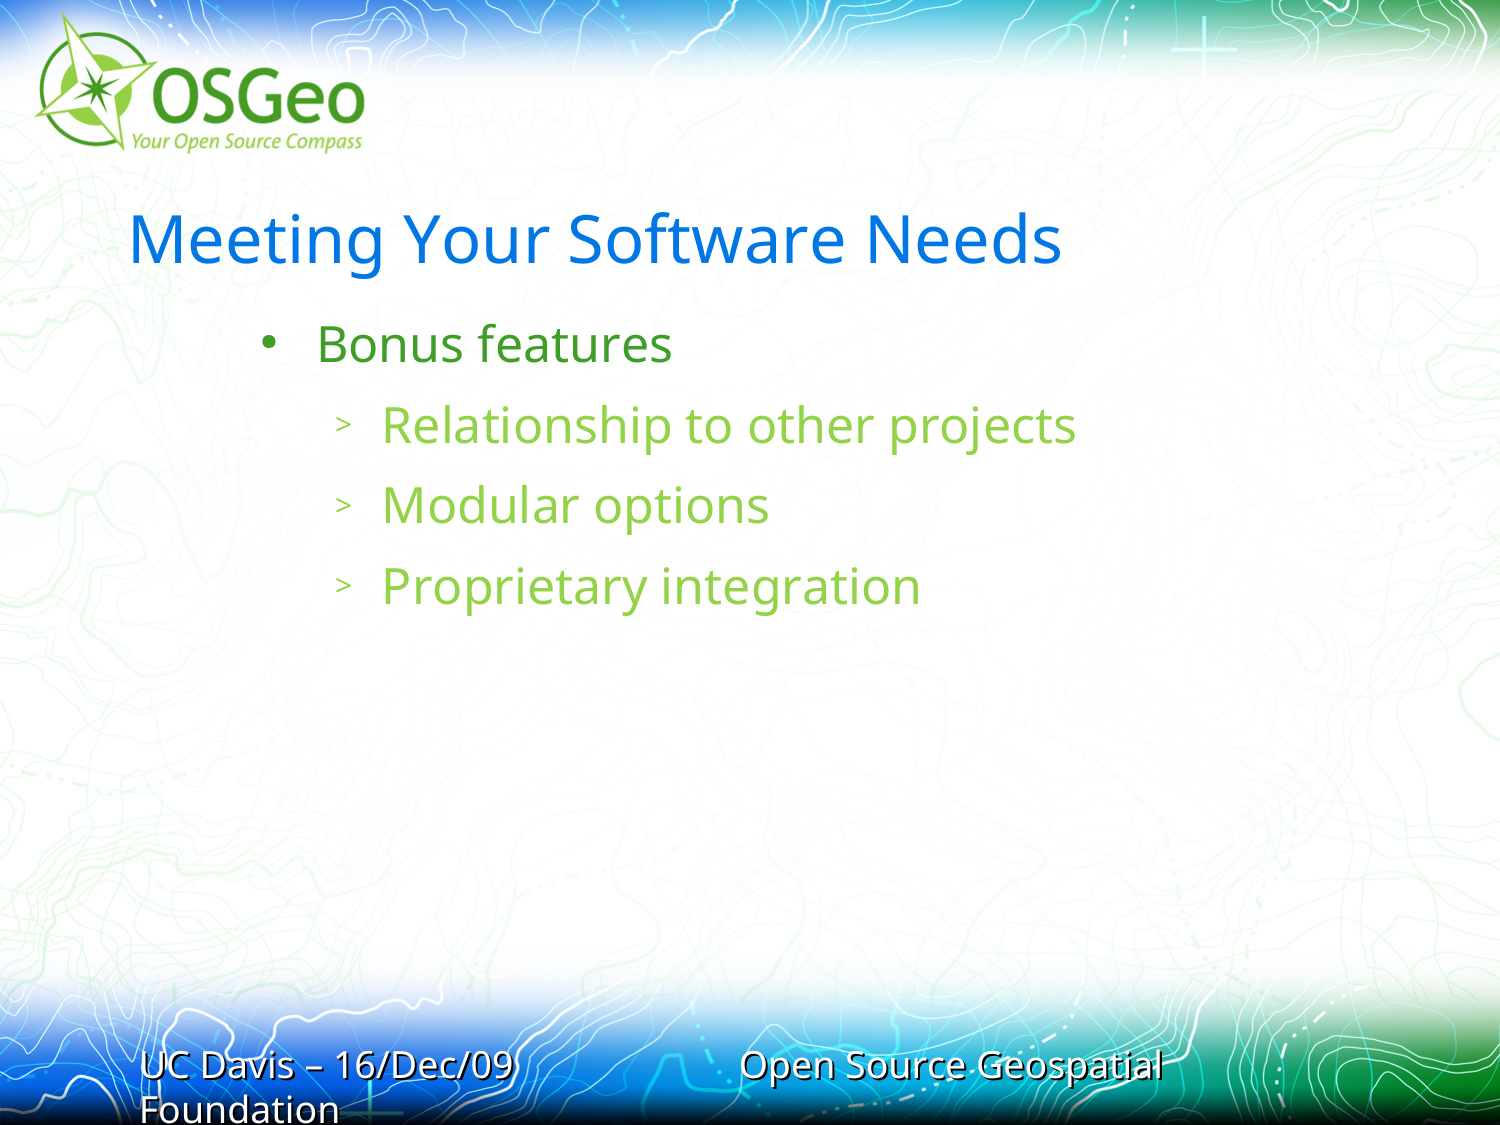

# Meeting Your Software Needs
Bonus features
Relationship to other projects
Modular options
Proprietary integration